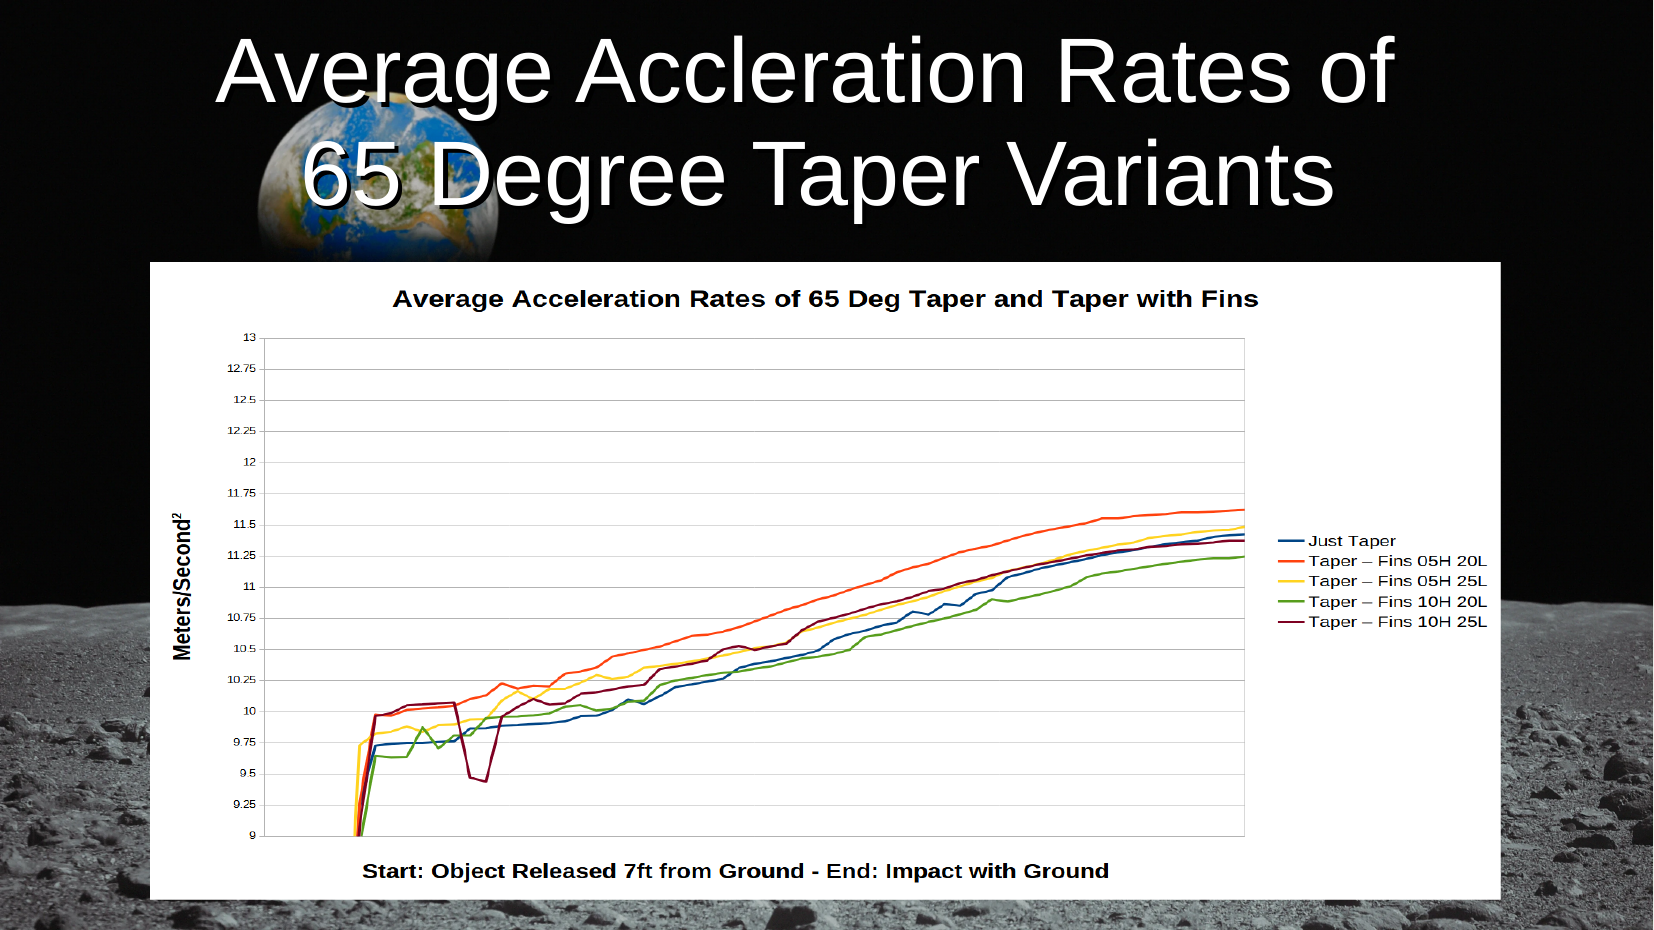

# Average Accleration Rates of 65 Degree Taper Variants